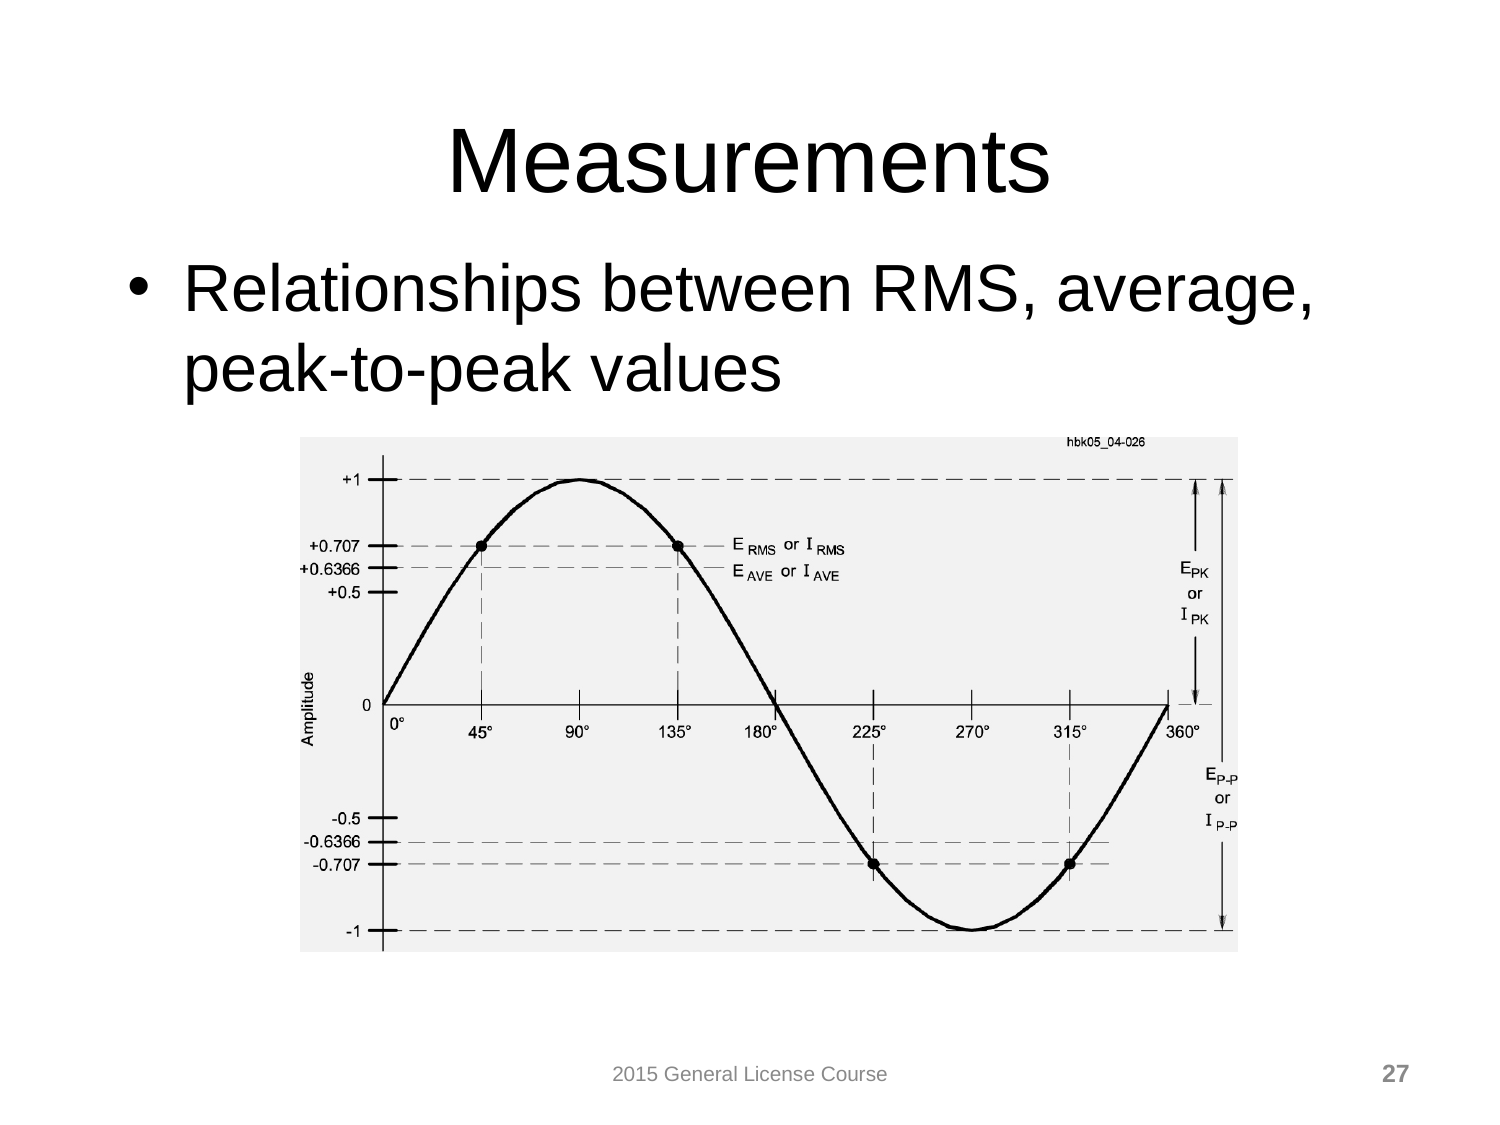

Measurements
Relationships between RMS, average, peak-to-peak values
2015 General License Course